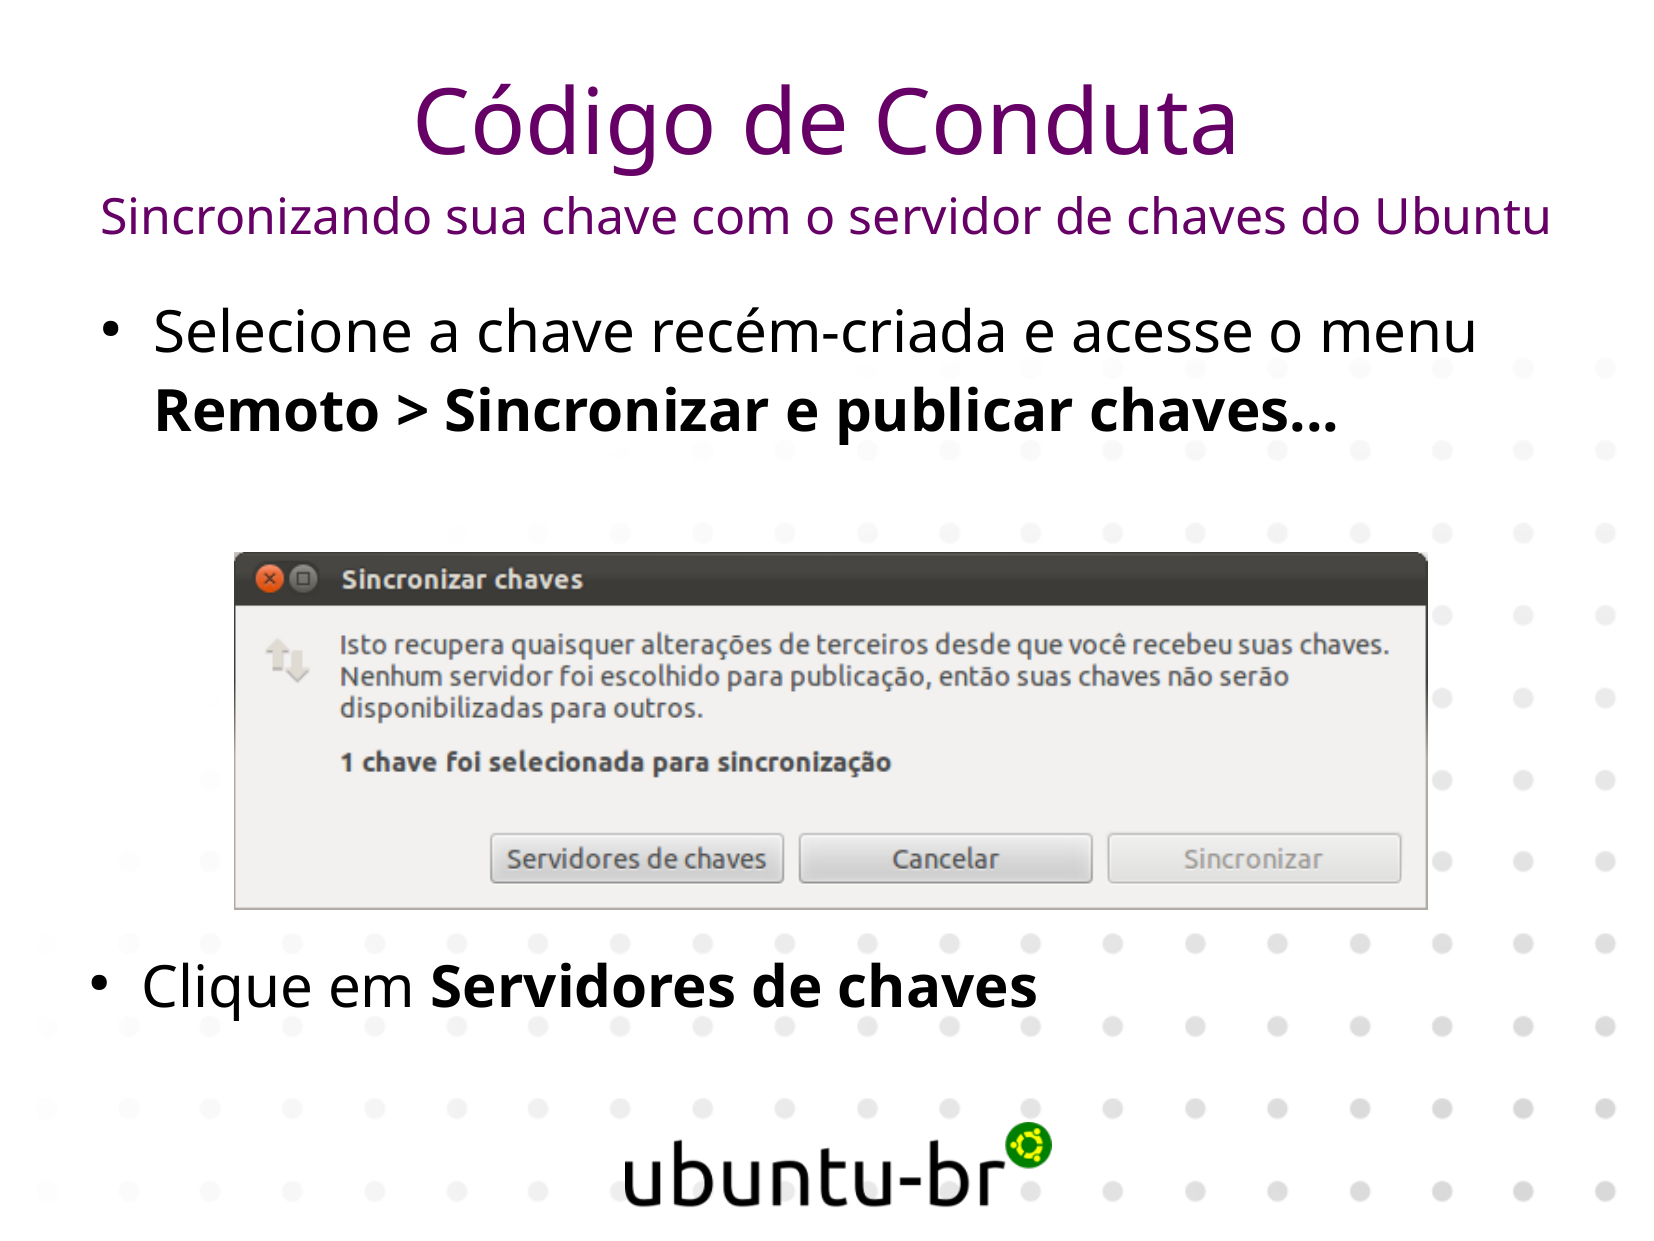

# Código de Conduta Sincronizando sua chave com o servidor de chaves do Ubuntu
Selecione a chave recém-criada e acesse o menu Remoto > Sincronizar e publicar chaves...
Clique em Servidores de chaves